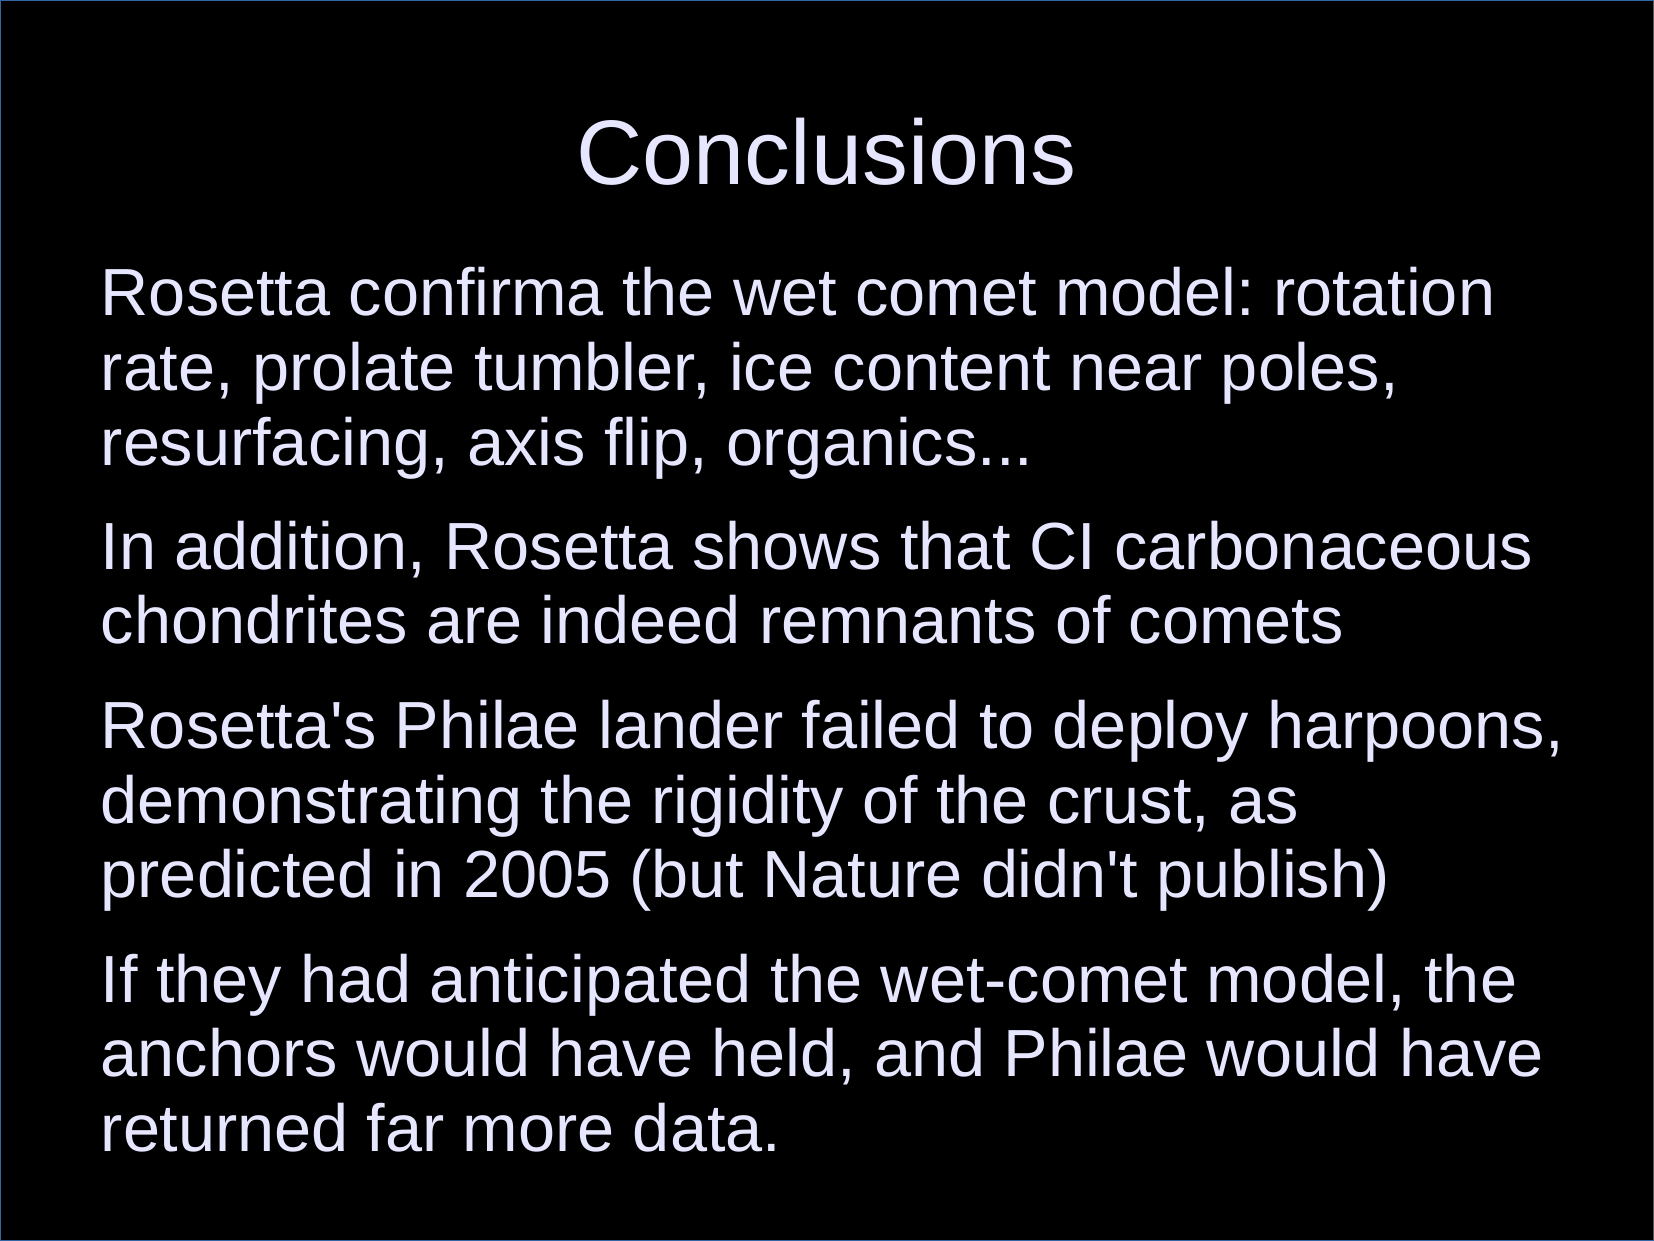

# Conclusions
Rosetta confirma the wet comet model: rotation rate, prolate tumbler, ice content near poles, resurfacing, axis flip, organics...
In addition, Rosetta shows that CI carbonaceous chondrites are indeed remnants of comets
Rosetta's Philae lander failed to deploy harpoons, demonstrating the rigidity of the crust, as predicted in 2005 (but Nature didn't publish)
If they had anticipated the wet-comet model, the anchors would have held, and Philae would have returned far more data.